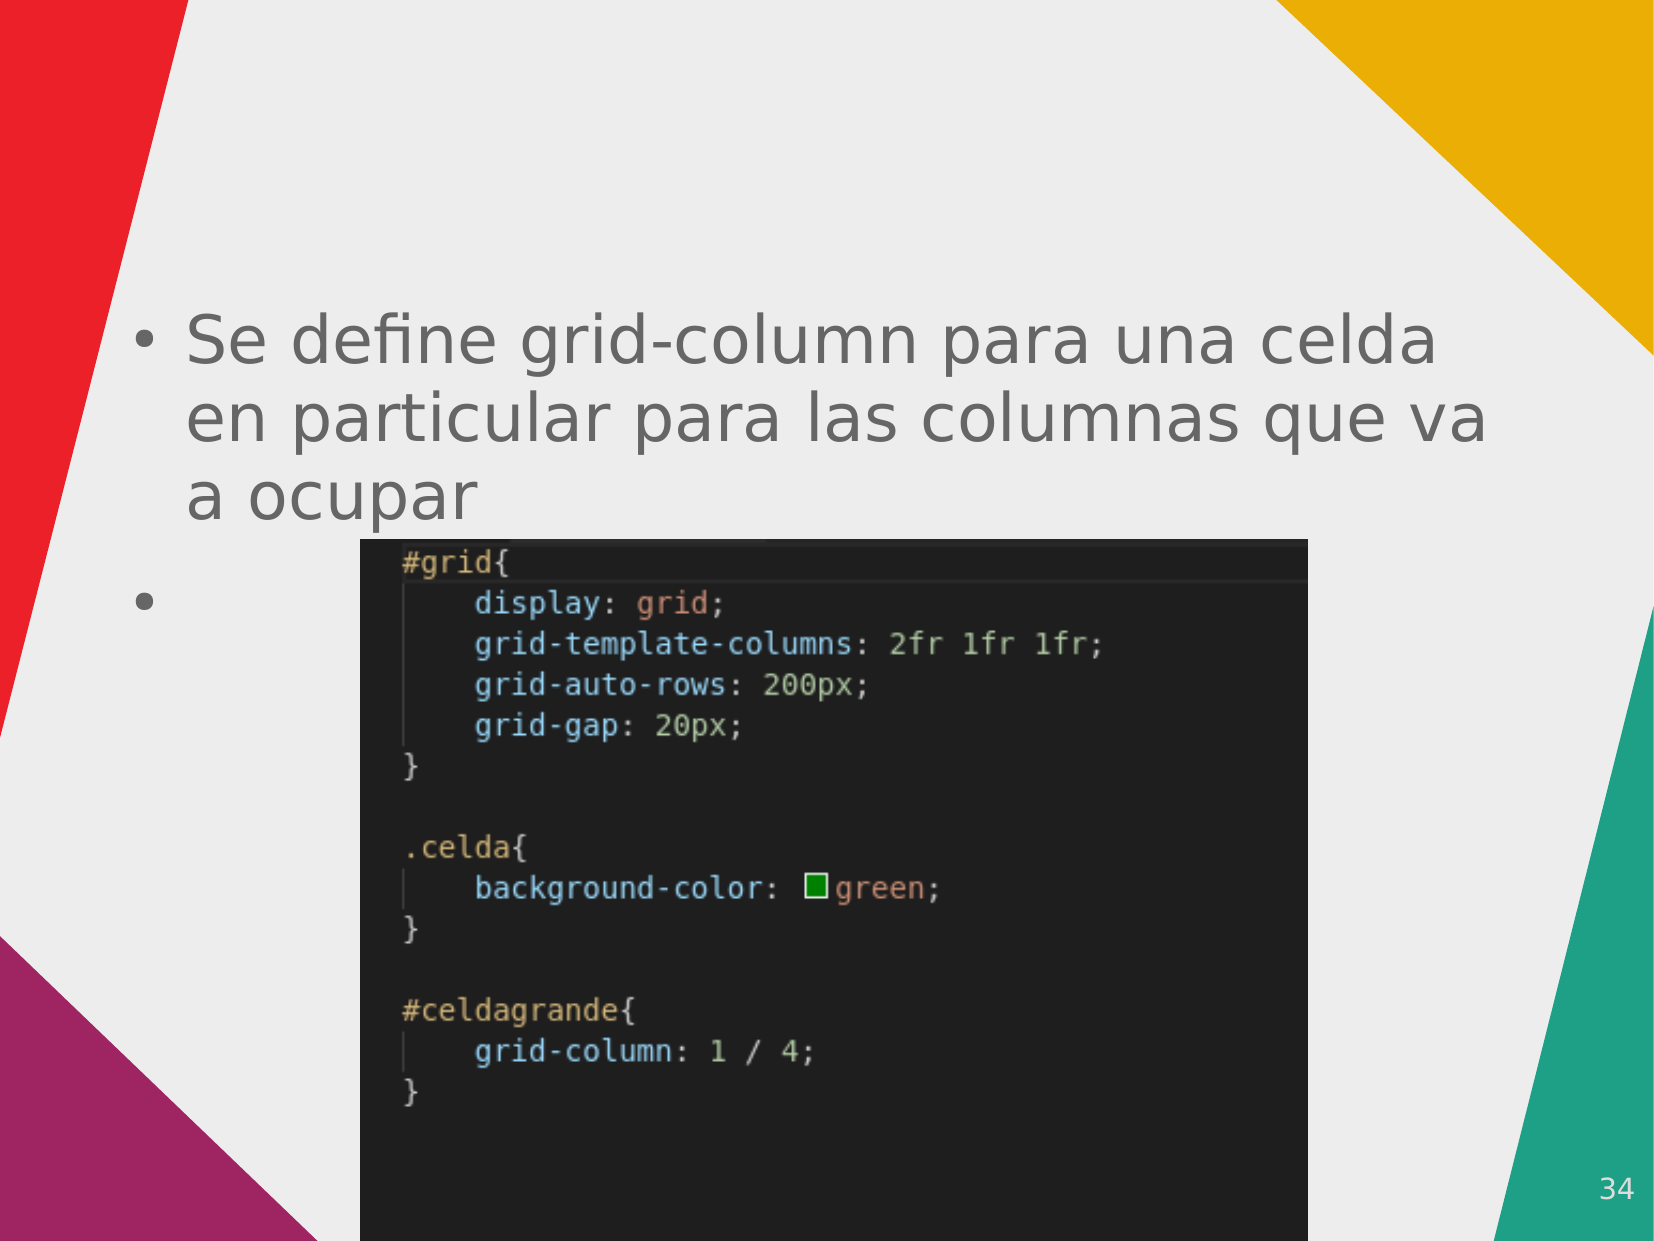

#
Se define grid-column para una celda en particular para las columnas que va a ocupar
34